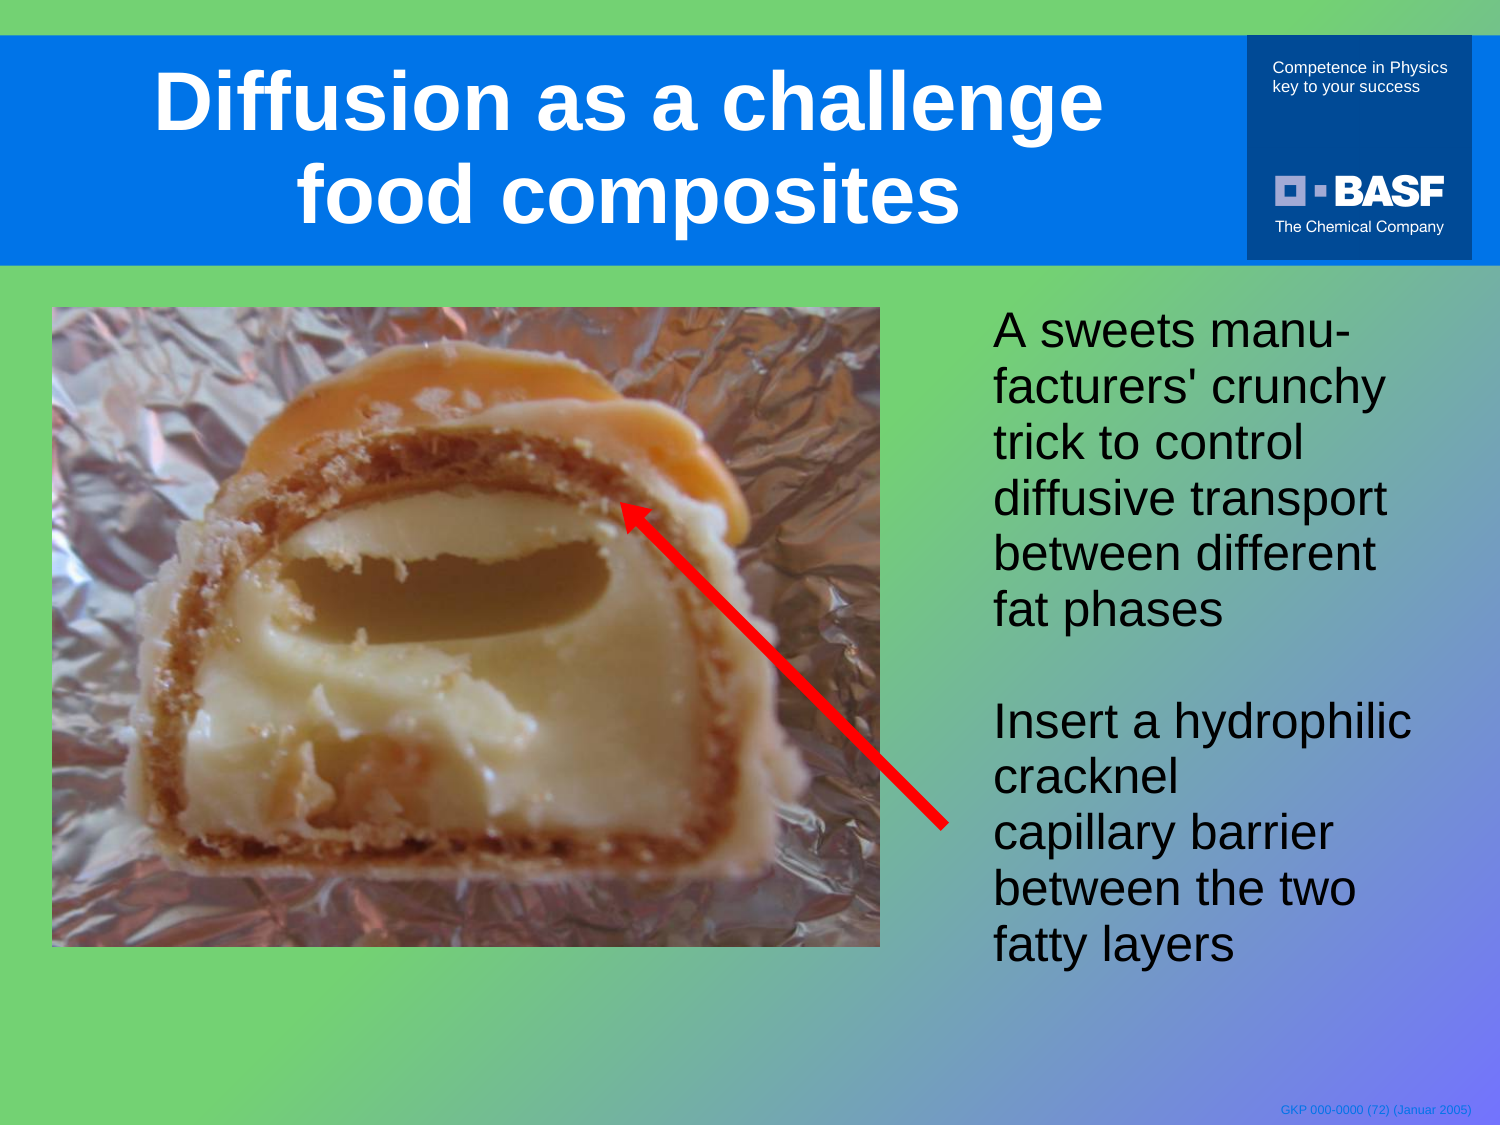

# Diffusion as a challenge food composites
A sweets manu-
facturers' crunchy
trick to control
diffusive transport
between different
fat phases
Insert a hydrophilic
cracknel
capillary barrier
between the two
fatty layers